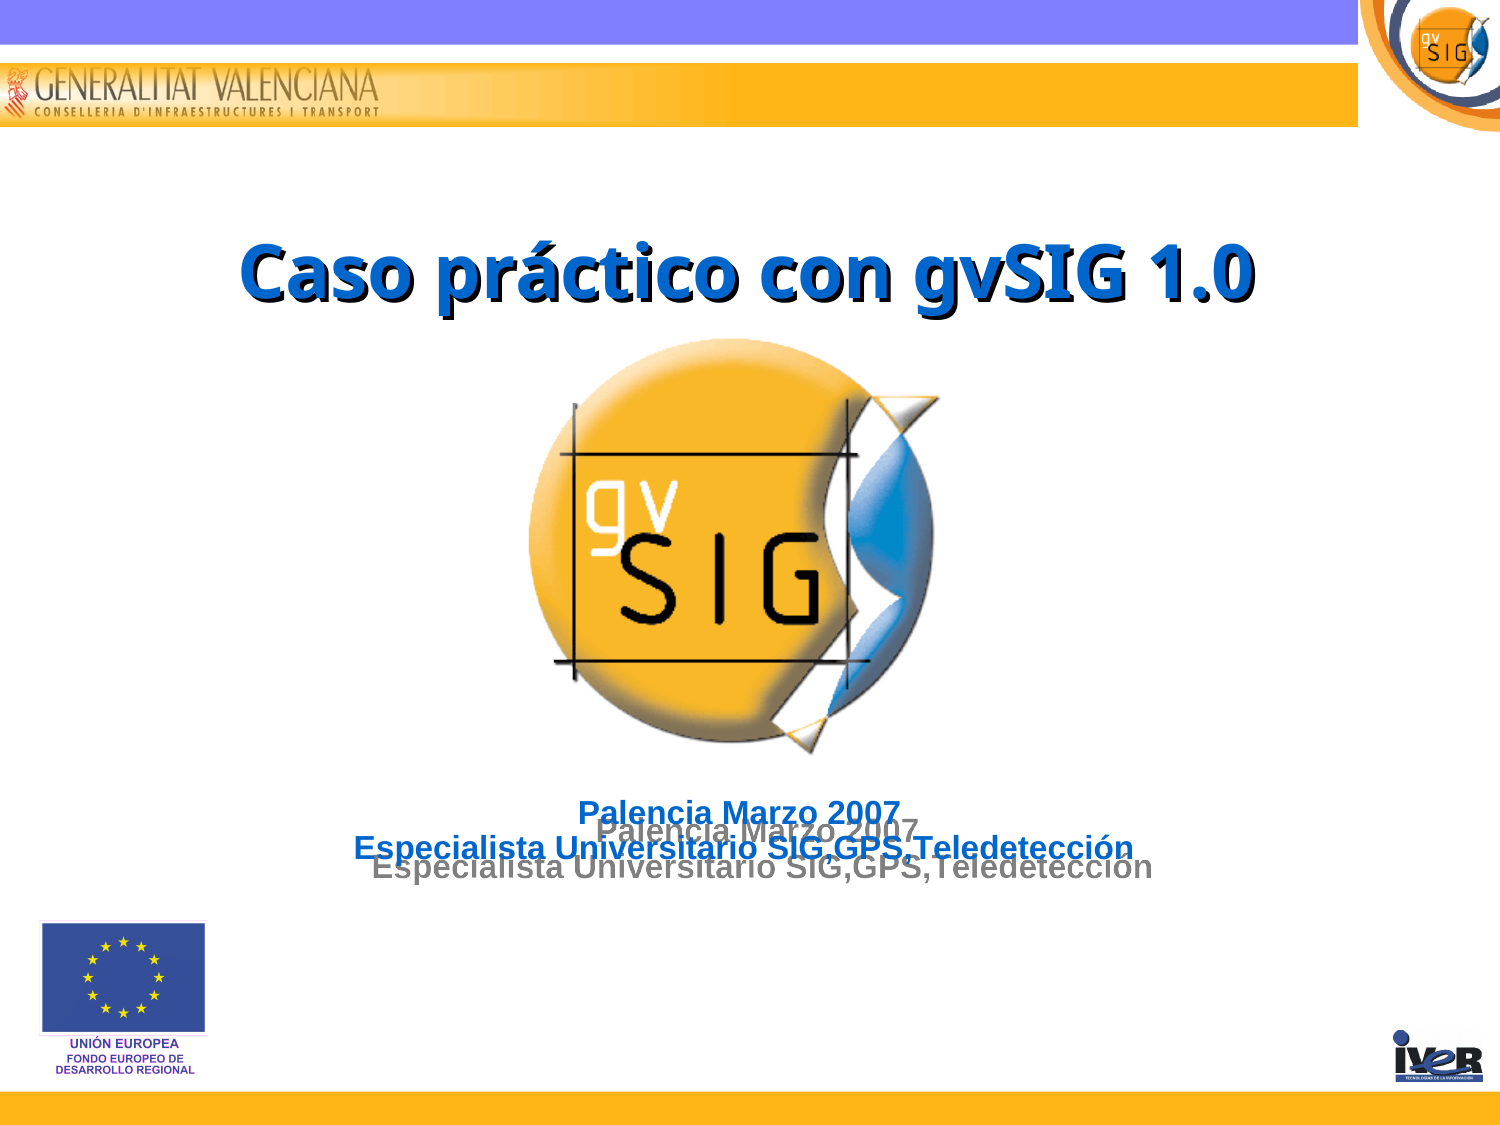

Caso práctico con gvSIG 1.0
Palencia Marzo 2007
Especialista Universitario SIG,GPS,Teledetección